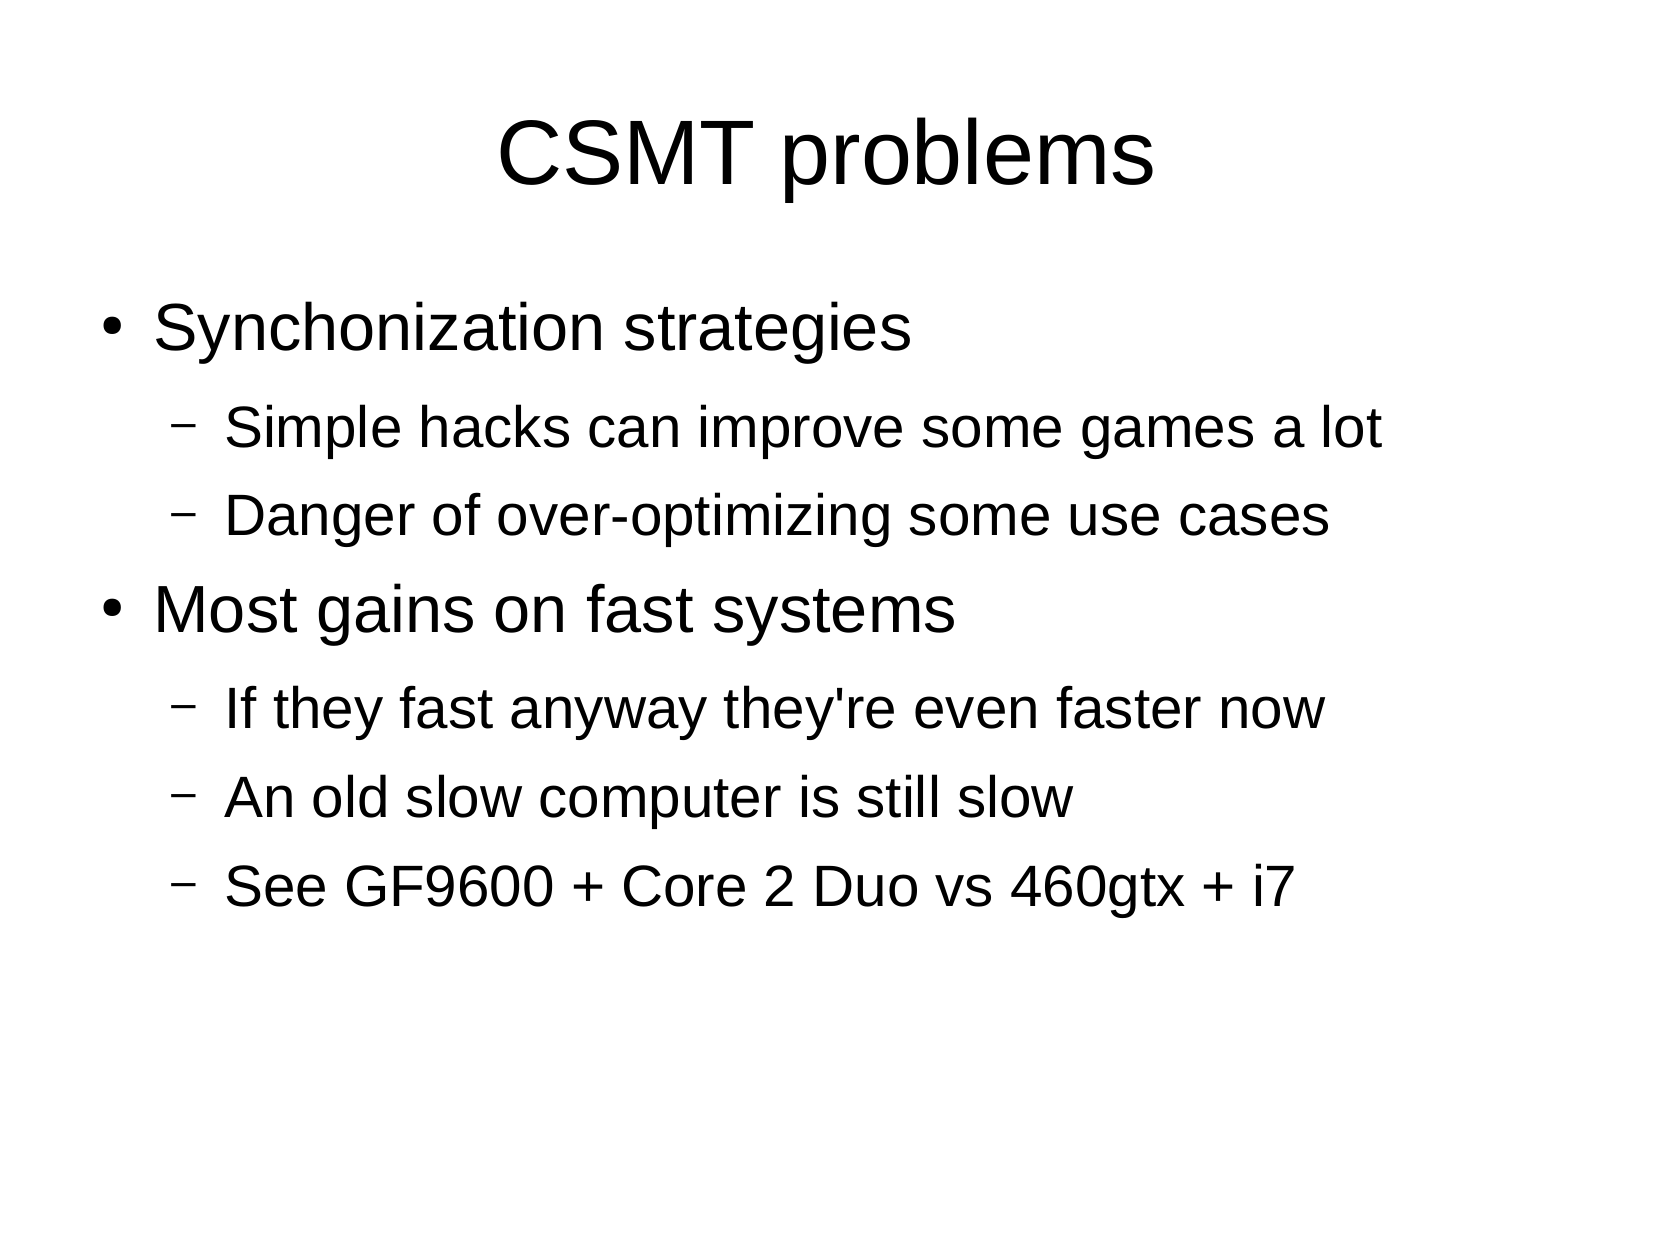

# CSMT problems
Synchonization strategies
Simple hacks can improve some games a lot
Danger of over-optimizing some use cases
Most gains on fast systems
If they fast anyway they're even faster now
An old slow computer is still slow
See GF9600 + Core 2 Duo vs 460gtx + i7